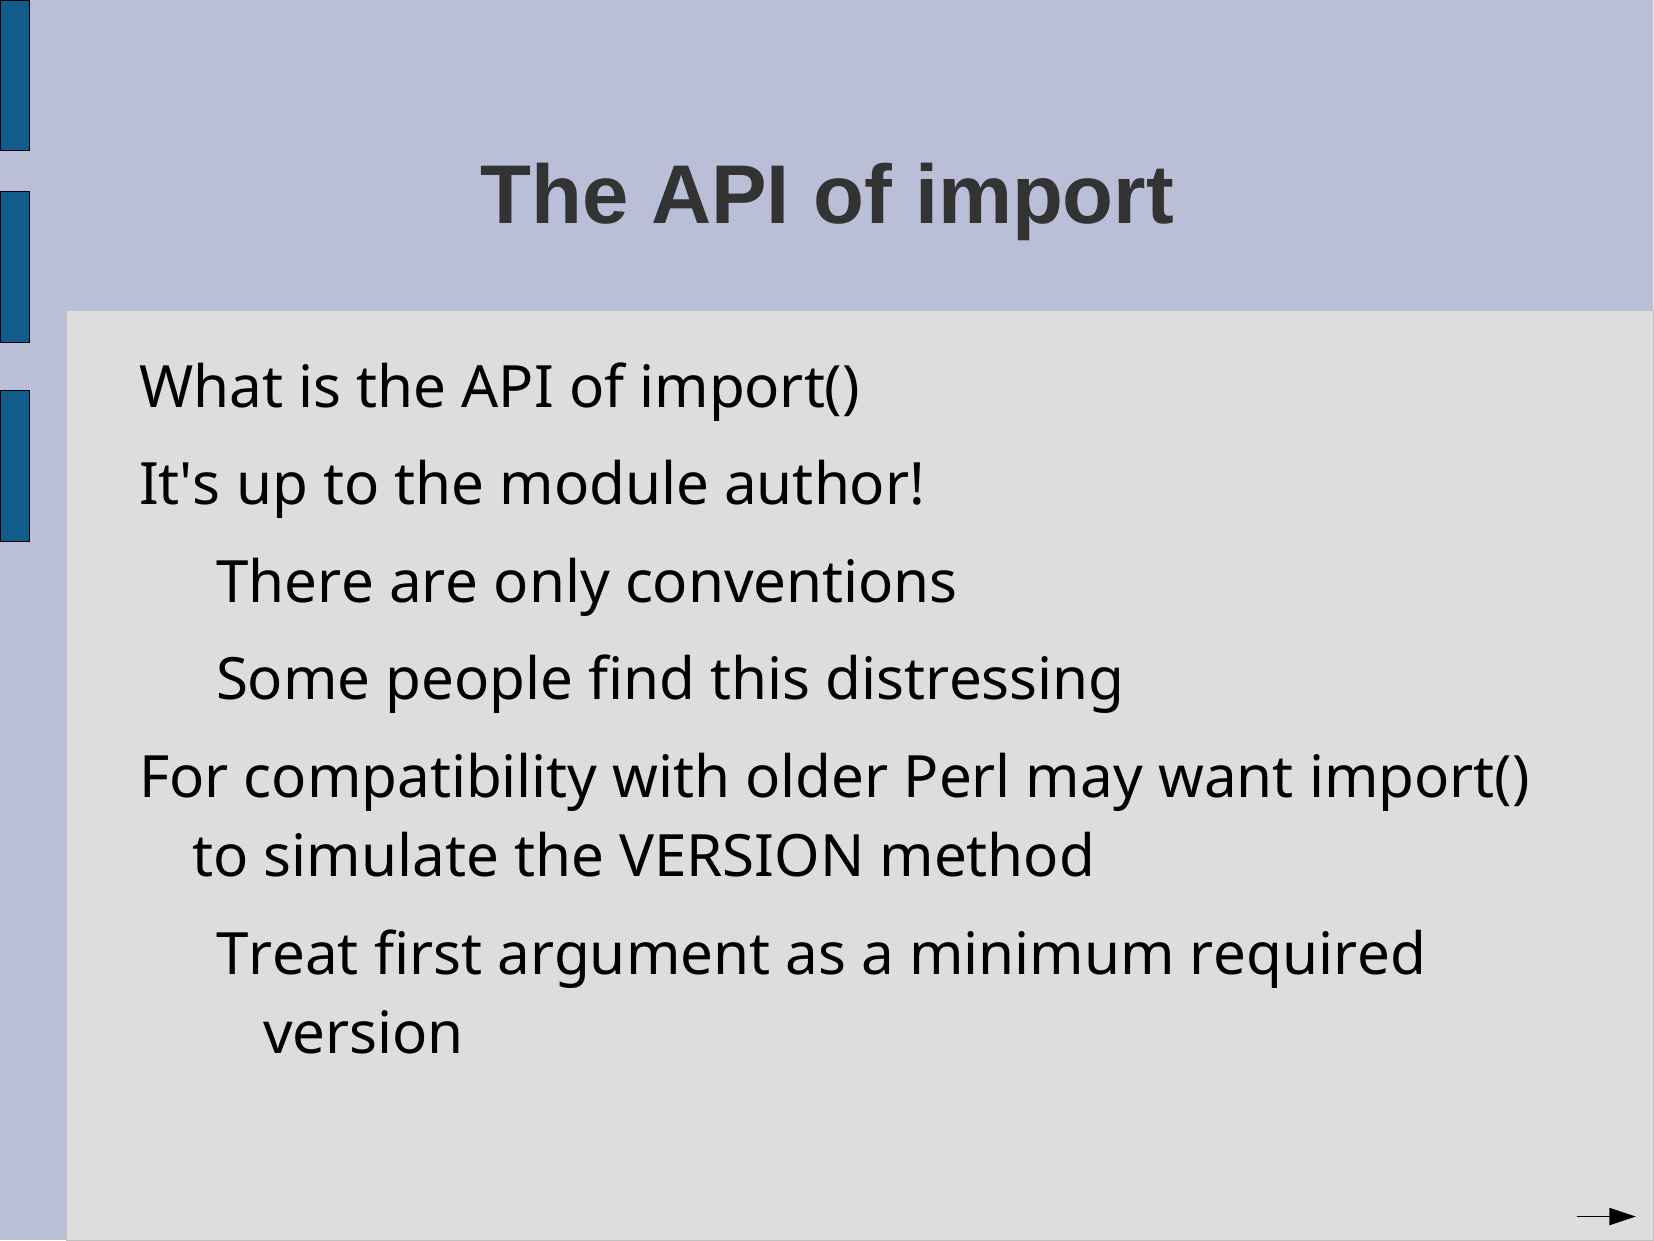

# The API of import
What is the API of import()
It's up to the module author!
There are only conventions
Some people find this distressing
For compatibility with older Perl may want import() to simulate the VERSION method
Treat first argument as a minimum required version